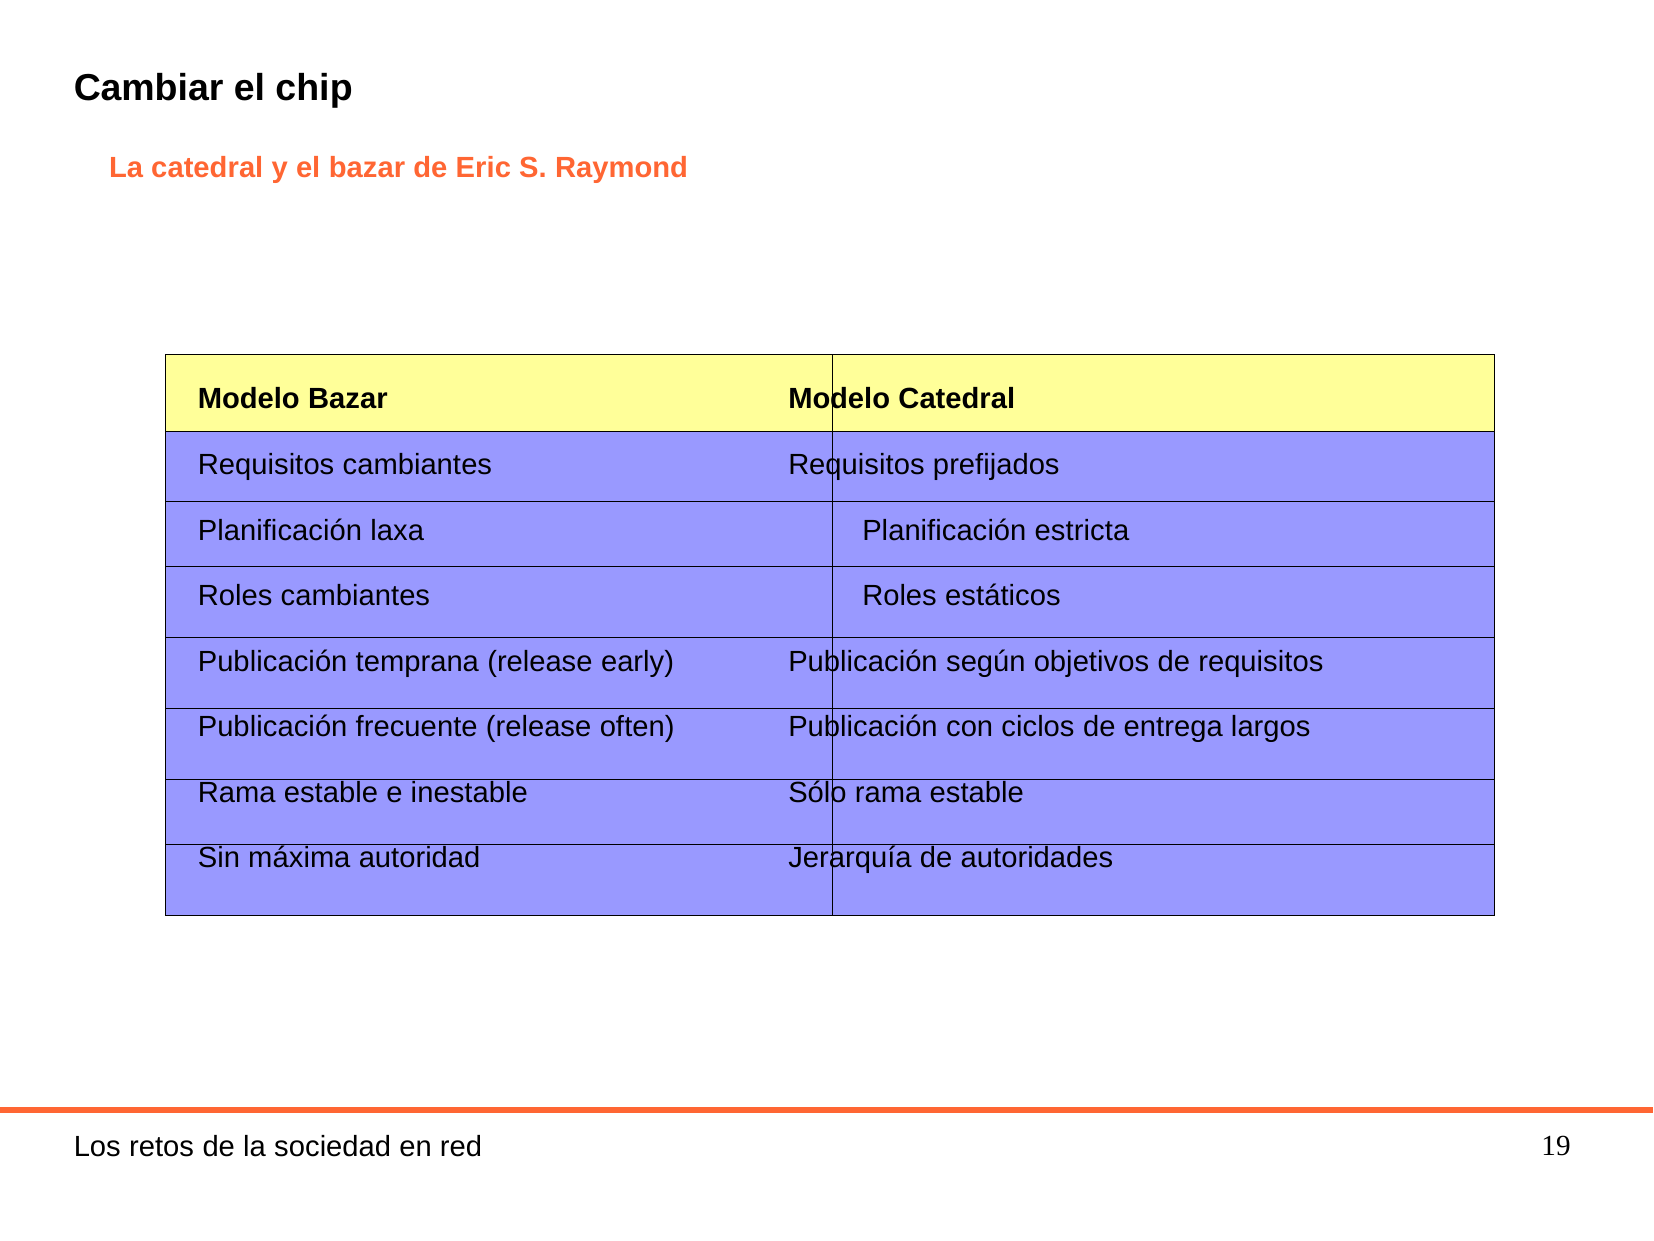

Cambiar el chip
La catedral y el bazar de Eric S. Raymond
Modelo Bazar						Modelo Catedral
Requisitos cambiantes					Requisitos prefijados
Planificación laxa						Planificación estricta
Roles cambiantes						Roles estáticos
Publicación temprana (release early)		Publicación según objetivos de requisitos
Publicación frecuente (release often)		Publicación con ciclos de entrega largos
Rama estable e inestable				Sólo rama estable
Sin máxima autoridad					Jerarquía de autoridades
Los retos de la sociedad en red
19